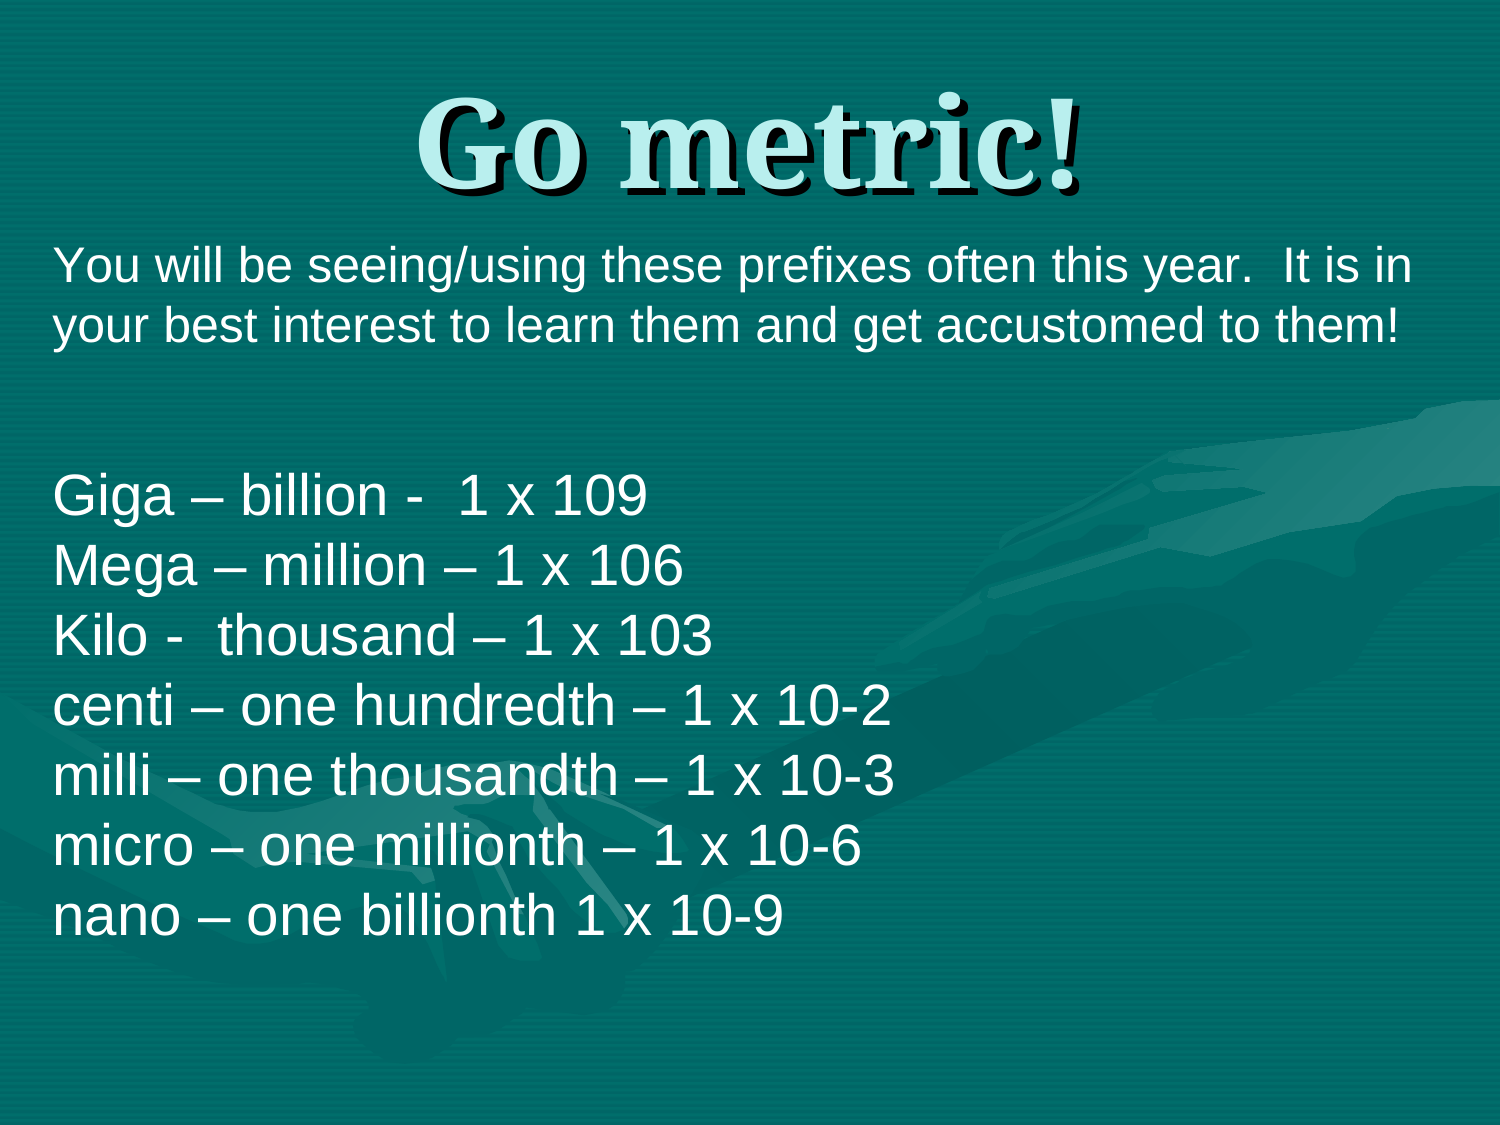

# Go metric!
You will be seeing/using these prefixes often this year. It is in
your best interest to learn them and get accustomed to them!
Giga – billion - 1 x 109
Mega – million – 1 x 106
Kilo - thousand – 1 x 103
centi – one hundredth – 1 x 10-2
milli – one thousandth – 1 x 10-3
micro – one millionth – 1 x 10-6
nano – one billionth 1 x 10-9